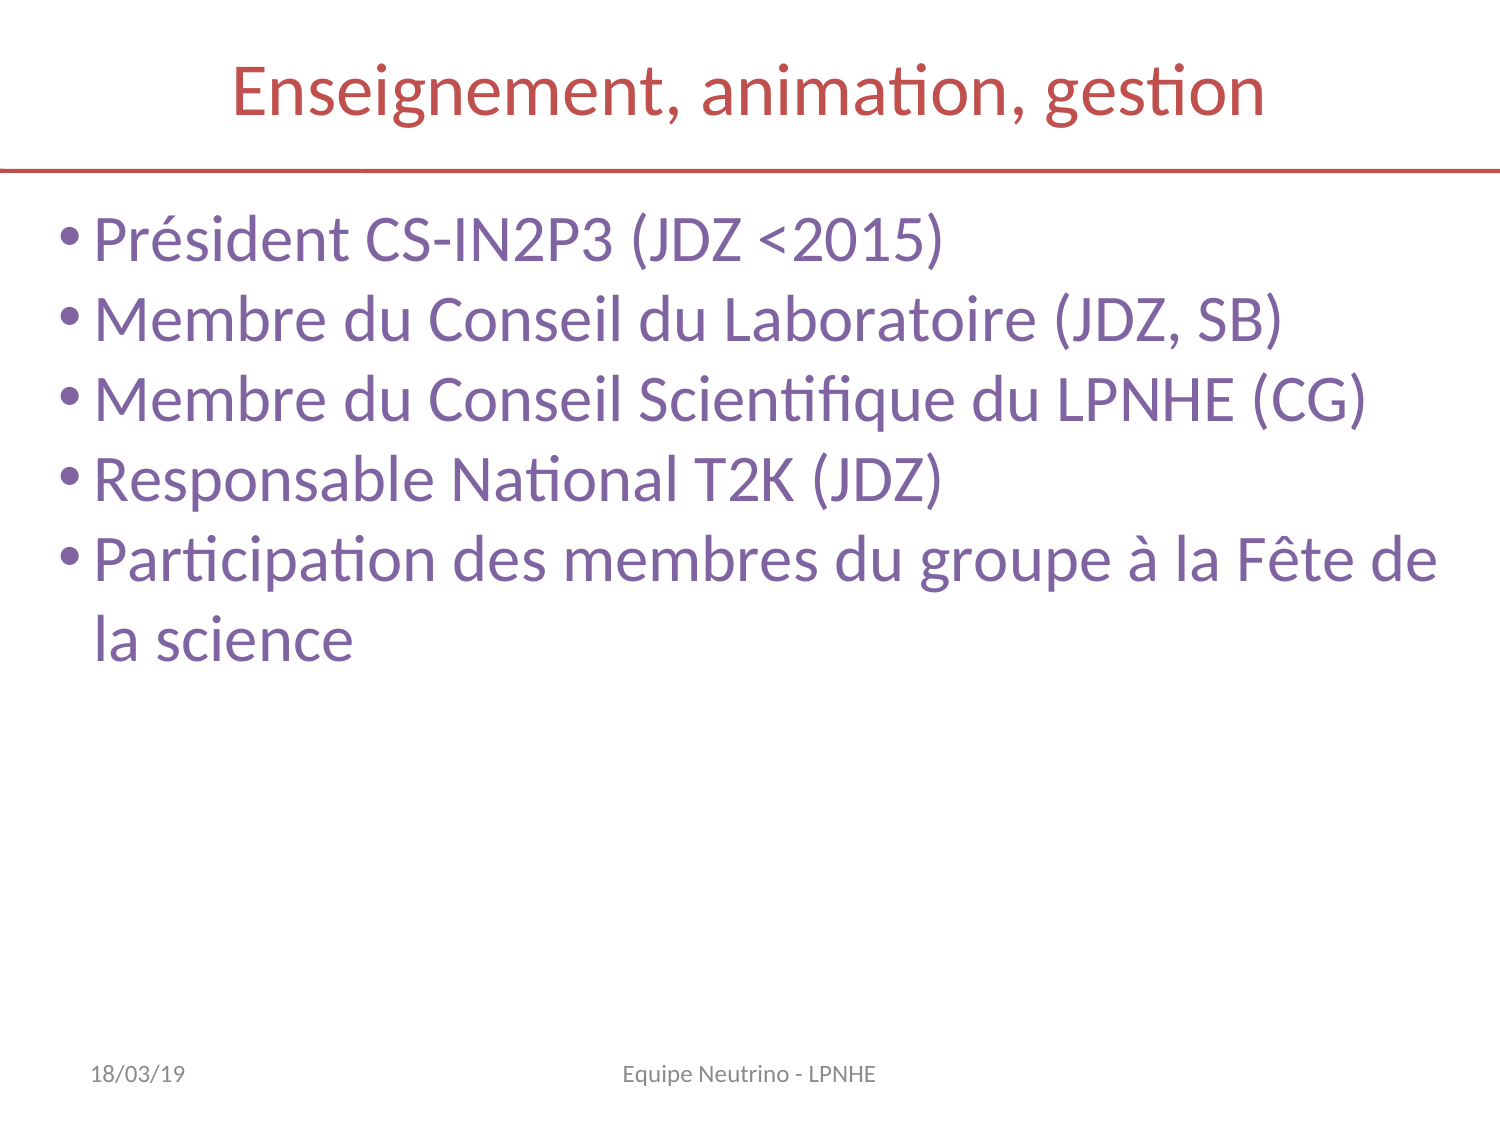

Enseignement, animation, gestion
Président CS-IN2P3 (JDZ <2015)
Membre du Conseil du Laboratoire (JDZ, SB)
Membre du Conseil Scientifique du LPNHE (CG)
Responsable National T2K (JDZ)
Participation des membres du groupe à la Fête de la science
18/03/19
Equipe Neutrino - LPNHE